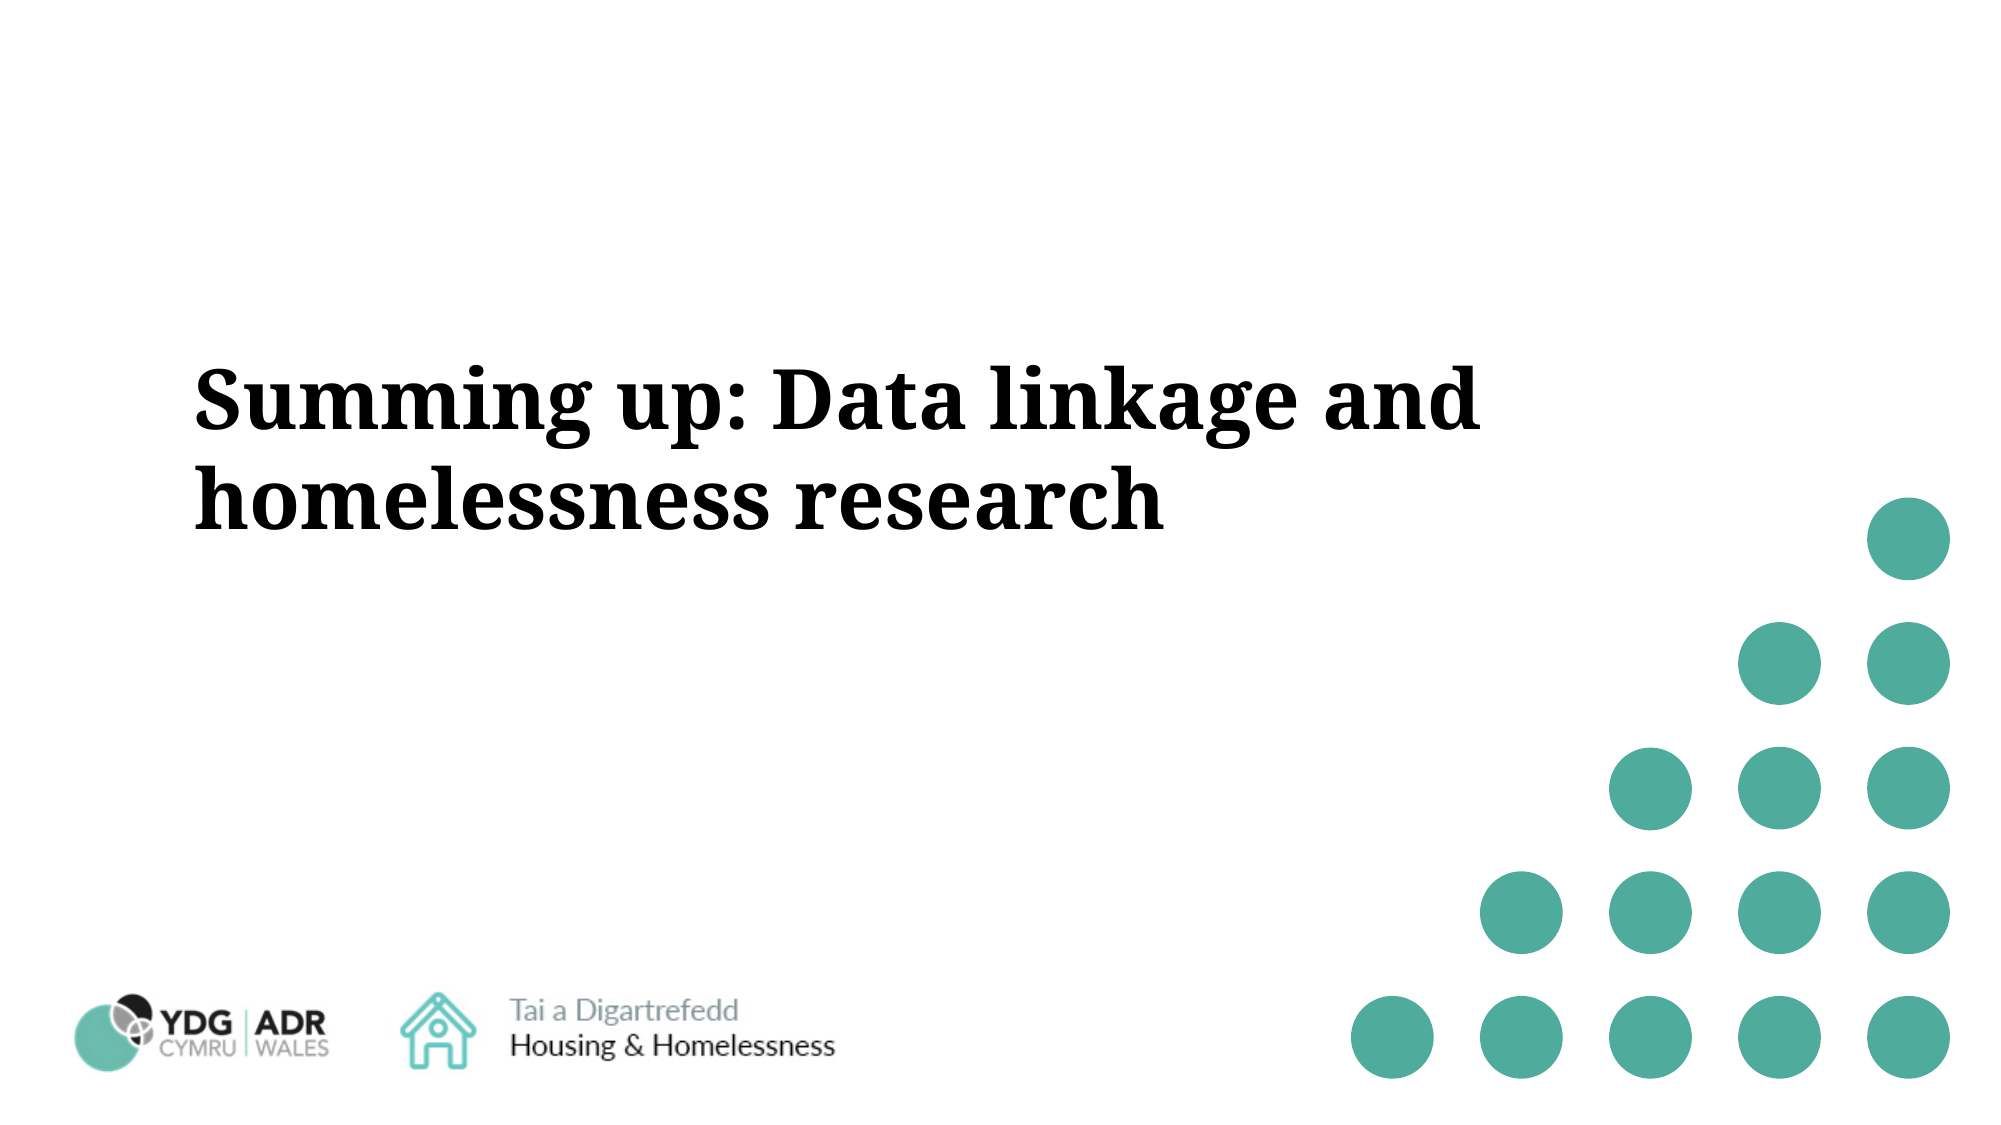

Summing up: Data linkage and homelessness research